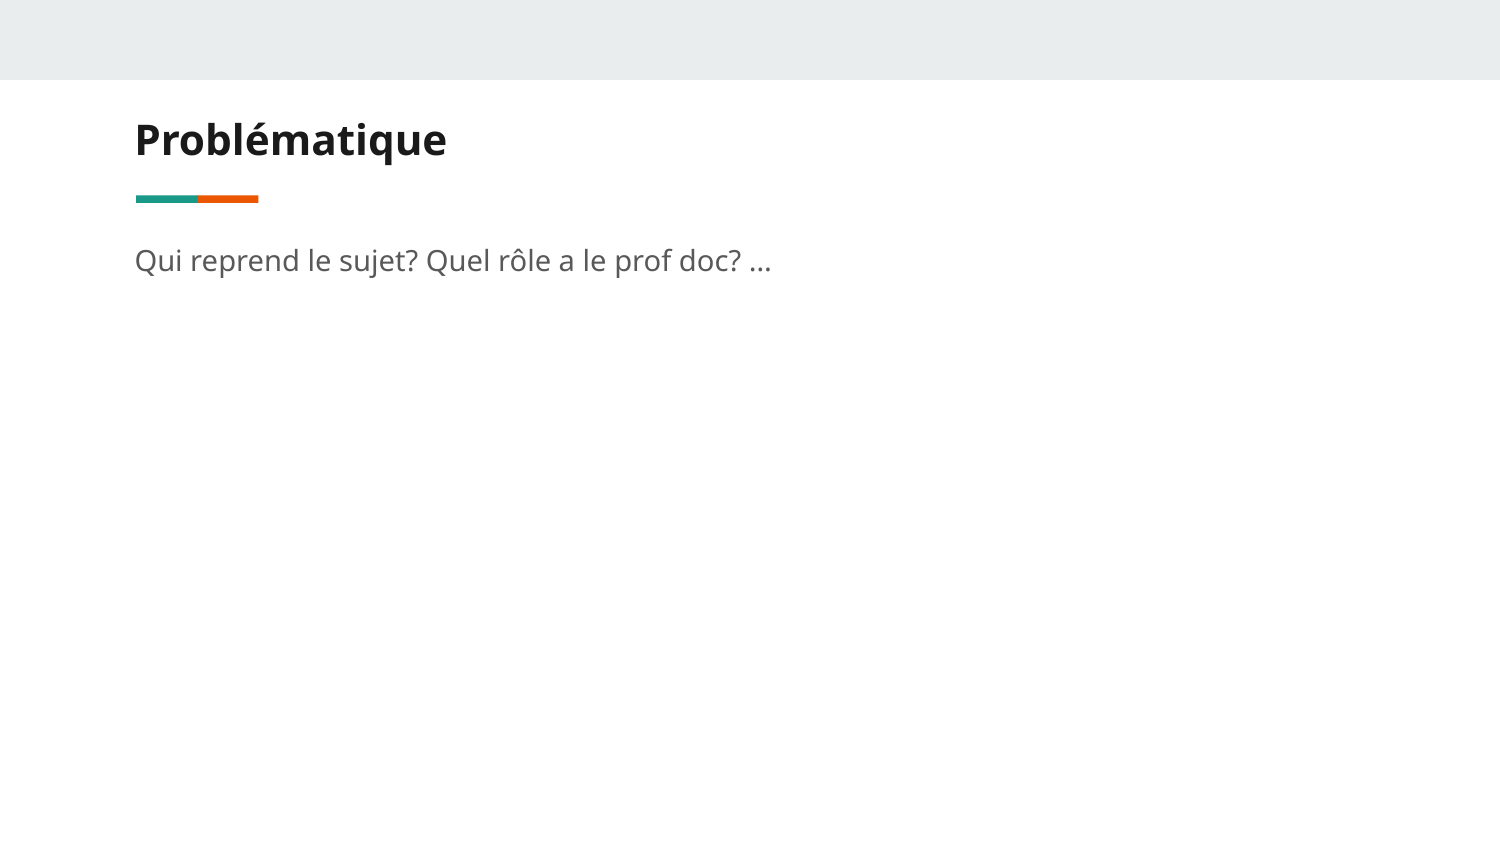

# Problématique
Qui reprend le sujet? Quel rôle a le prof doc? …